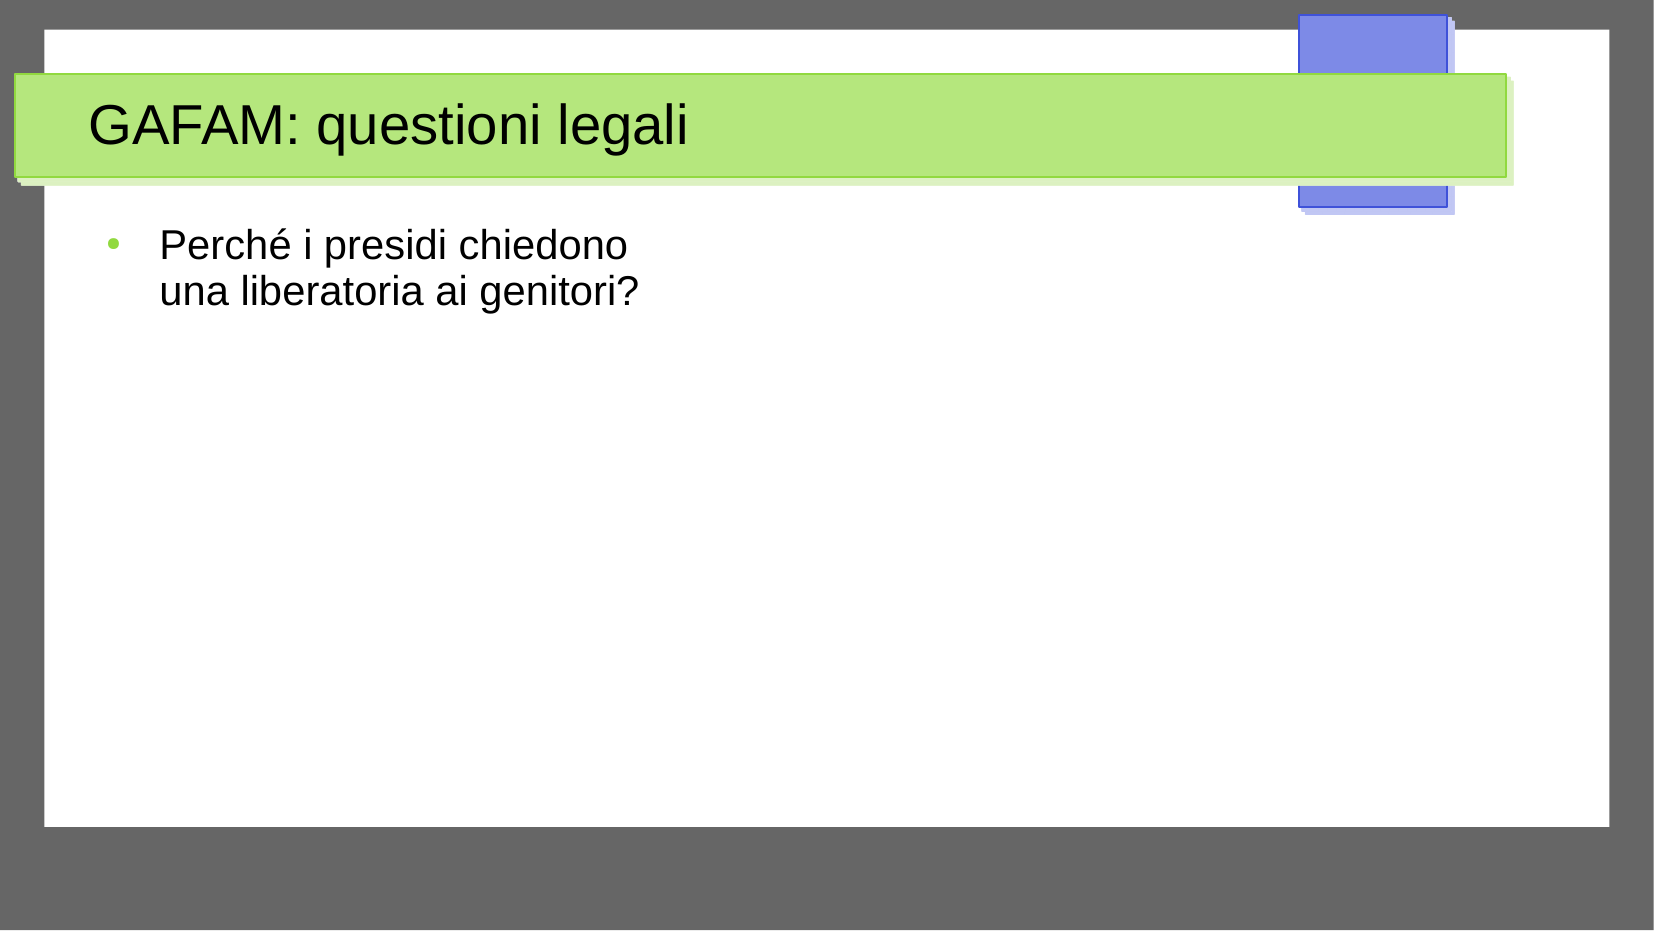

# GAFAM: questioni legali
Perché i presidi chiedono una liberatoria ai genitori?